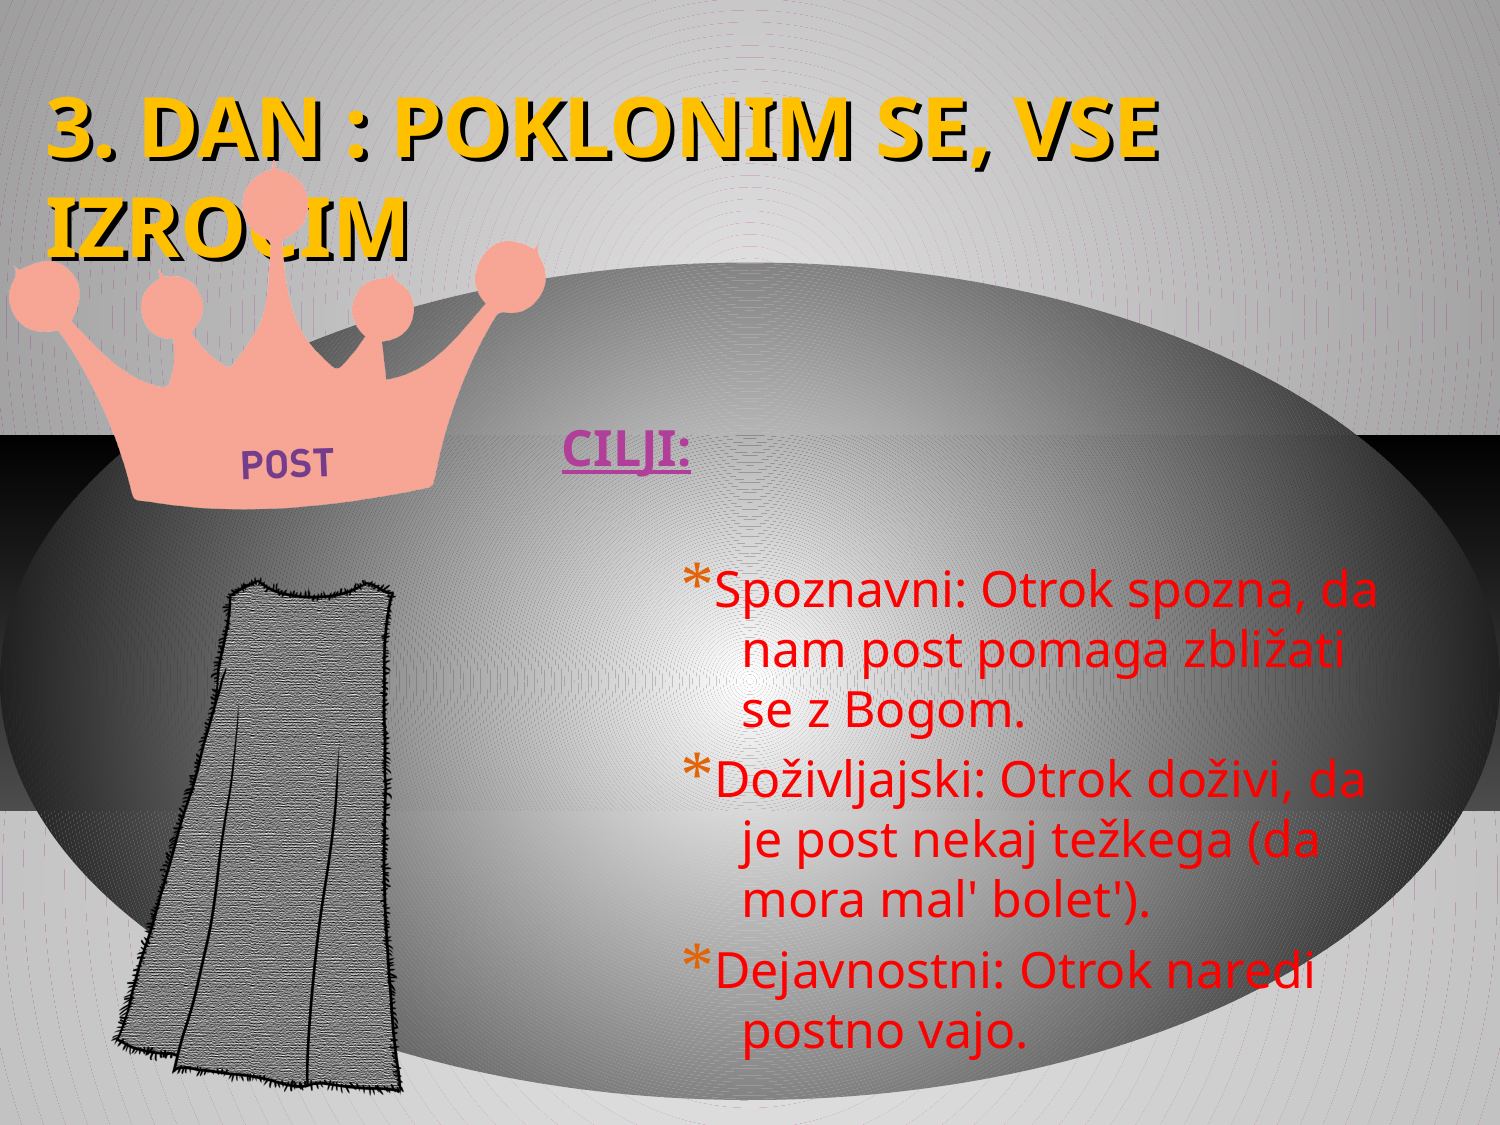

3. DAN : POKLONIM SE, VSE IZROČIM
# CILJI:
Spoznavni: Otrok spozna, da nam post pomaga zbližati se z Bogom.
Doživljajski: Otrok doživi, da je post nekaj težkega (da mora mal' bolet').
Dejavnostni: Otrok naredi postno vajo.